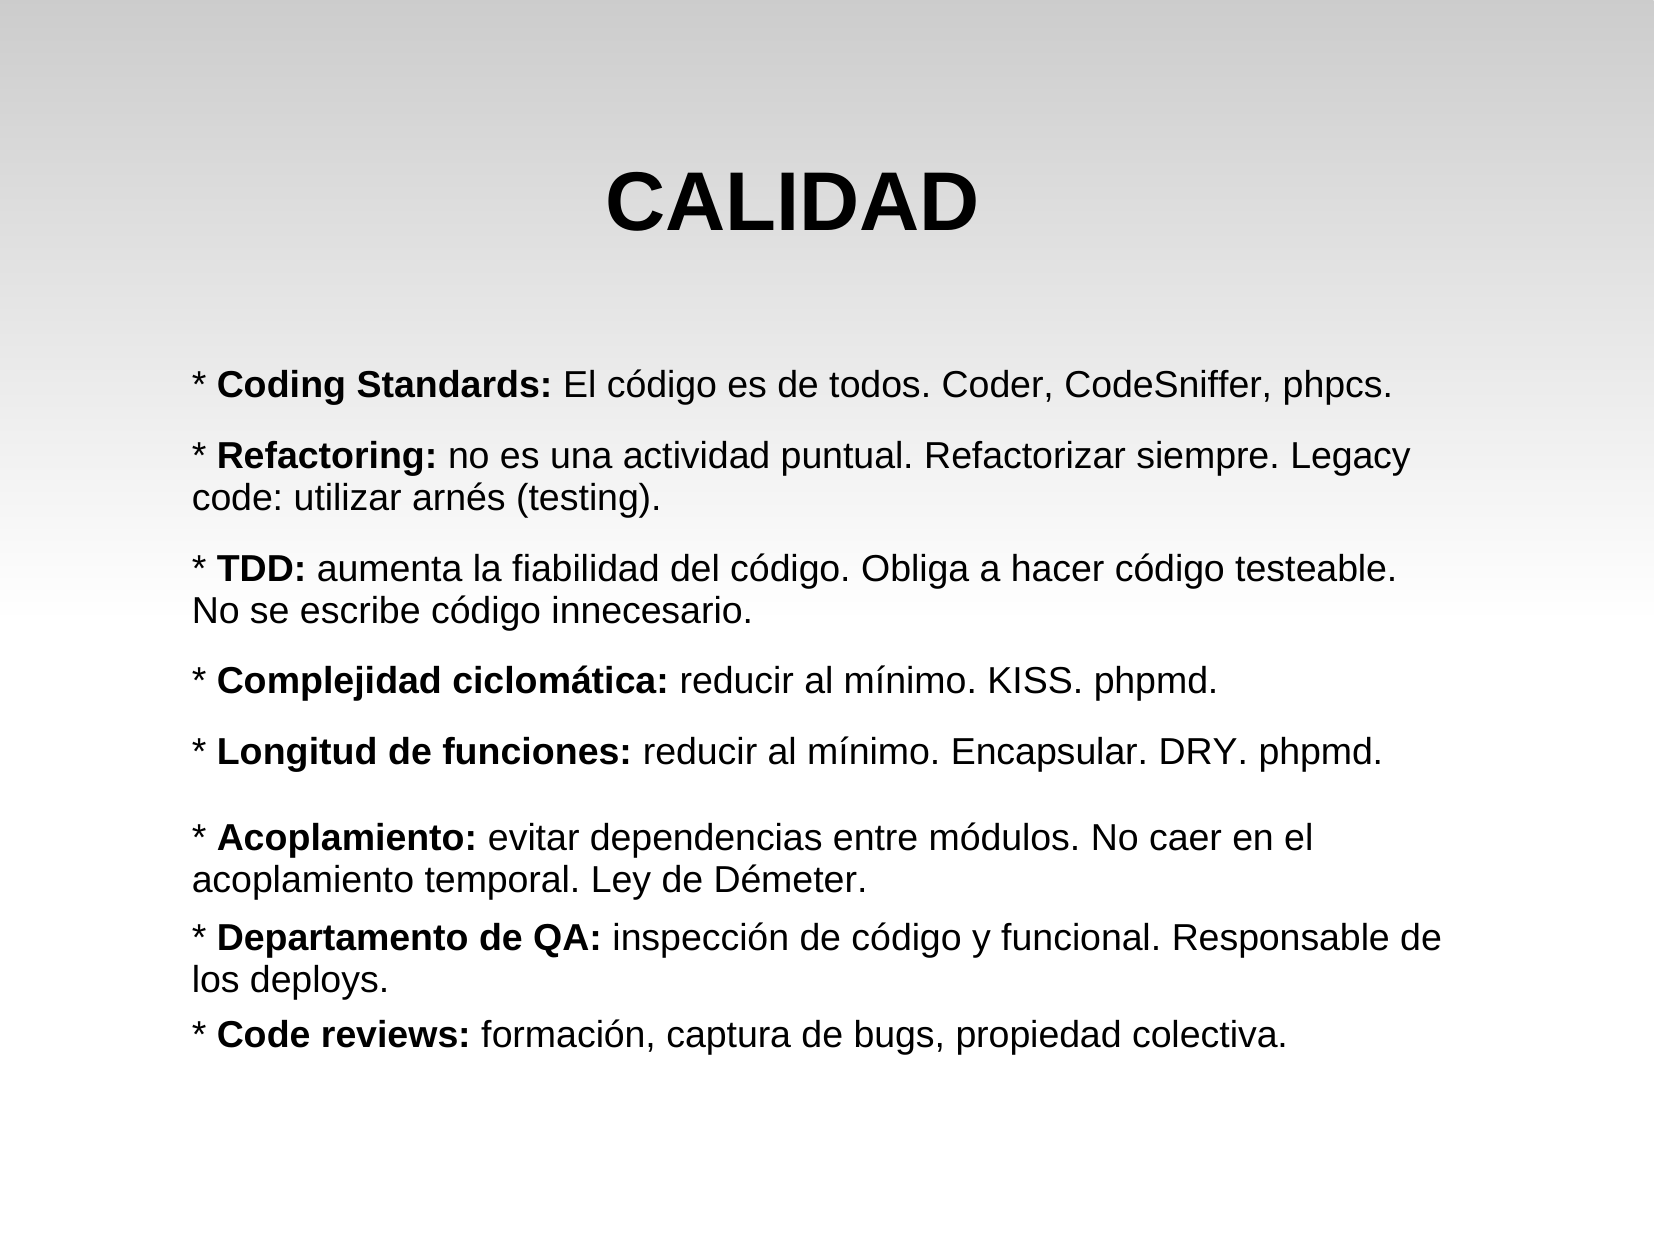

CALIDAD
* Coding Standards: El código es de todos. Coder, CodeSniffer, phpcs.
* Refactoring: no es una actividad puntual. Refactorizar siempre. Legacy code: utilizar arnés (testing).
* TDD: aumenta la fiabilidad del código. Obliga a hacer código testeable. No se escribe código innecesario.
* Complejidad ciclomática: reducir al mínimo. KISS. phpmd.
* Longitud de funciones: reducir al mínimo. Encapsular. DRY. phpmd.
* Acoplamiento: evitar dependencias entre módulos. No caer en el acoplamiento temporal. Ley de Démeter.
* Departamento de QA: inspección de código y funcional. Responsable de los deploys.
* Code reviews: formación, captura de bugs, propiedad colectiva.